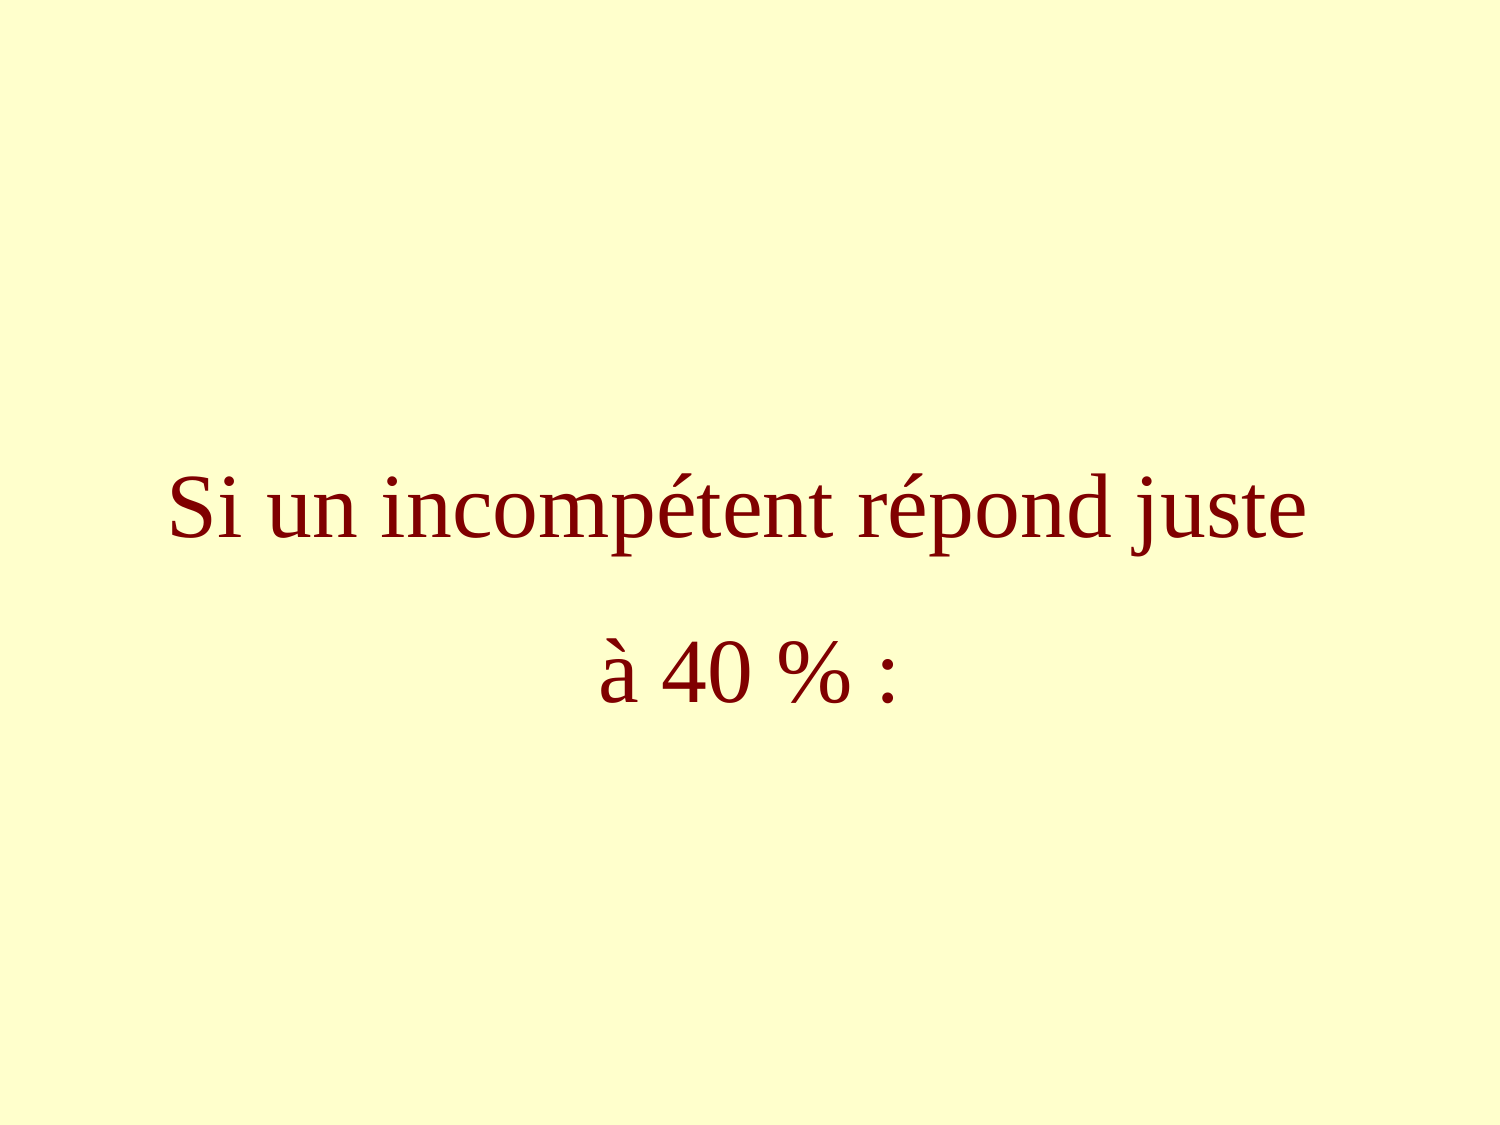

# Si un incompétent répond juste à 40 % :